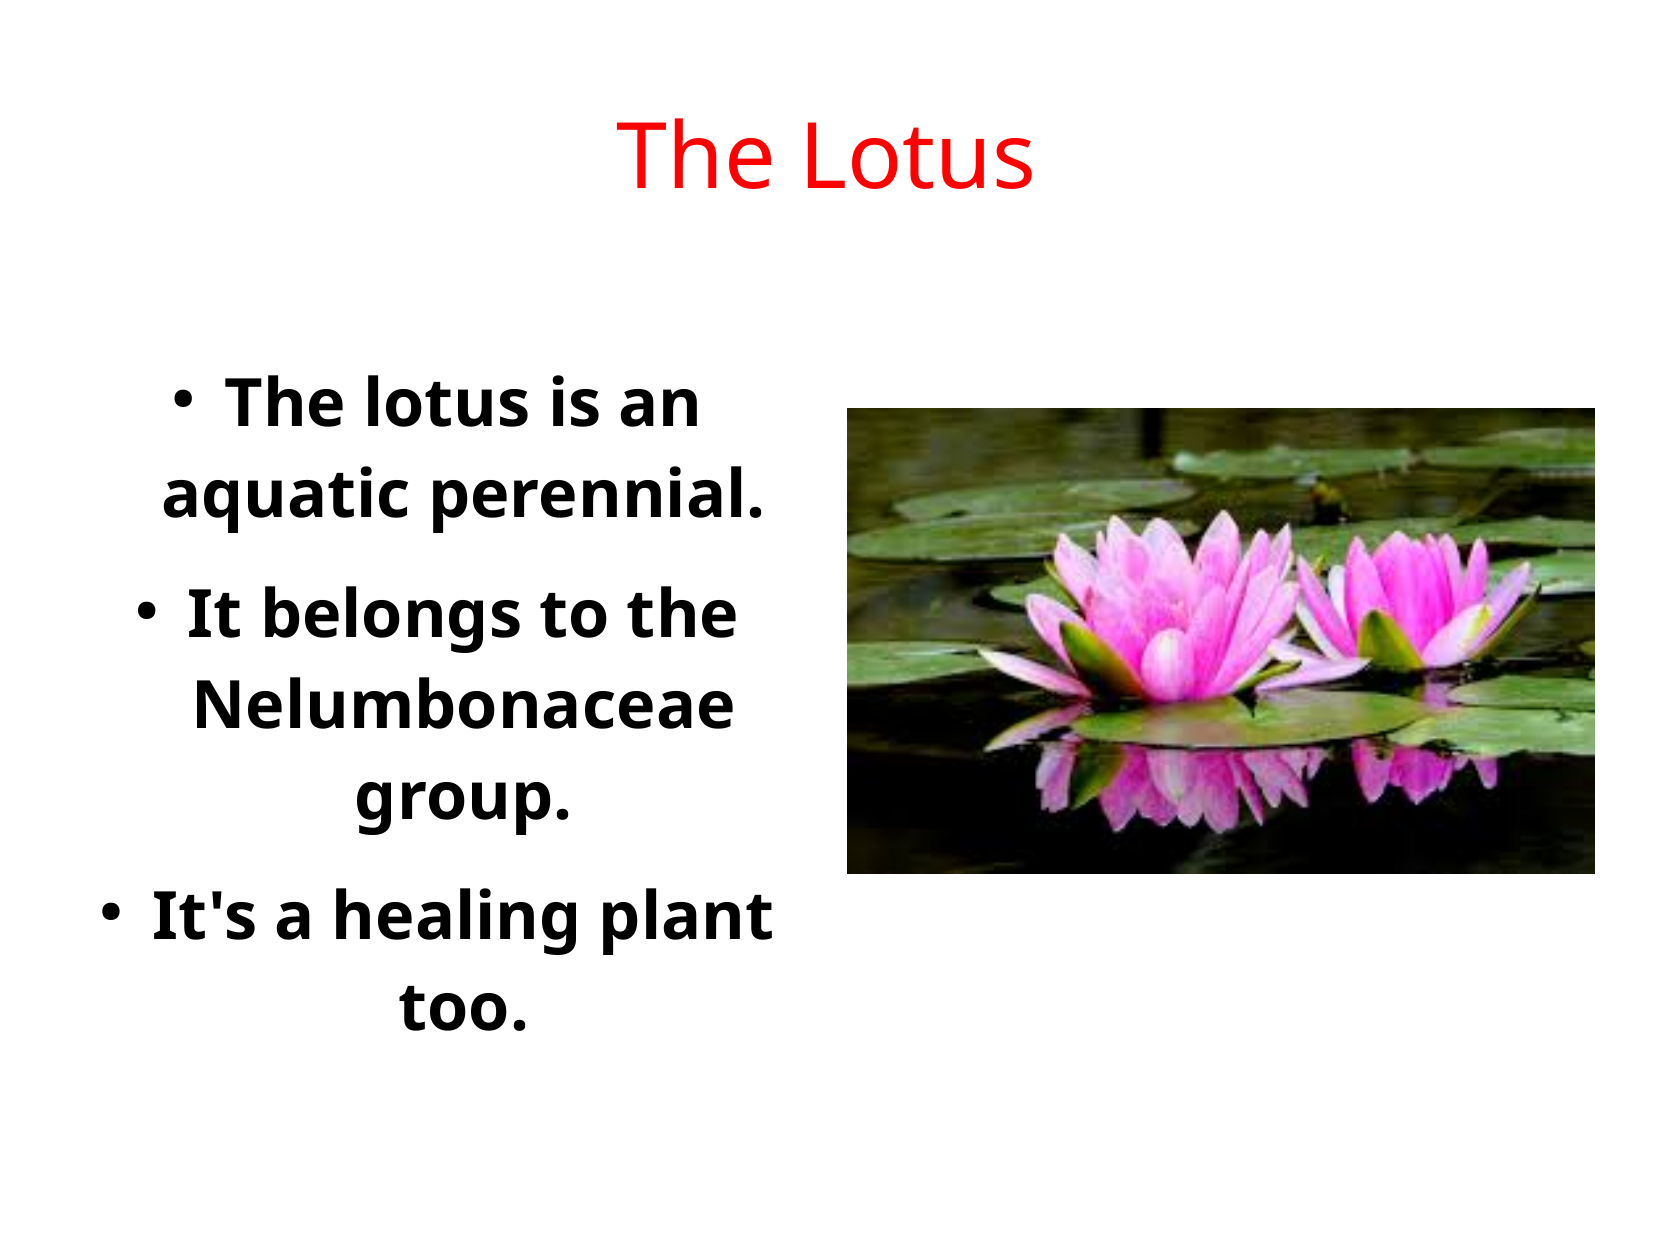

# The Lotus
The lotus is an aquatic perennial.
It belongs to the Nelumbonaceae group.
It's a healing plant too.